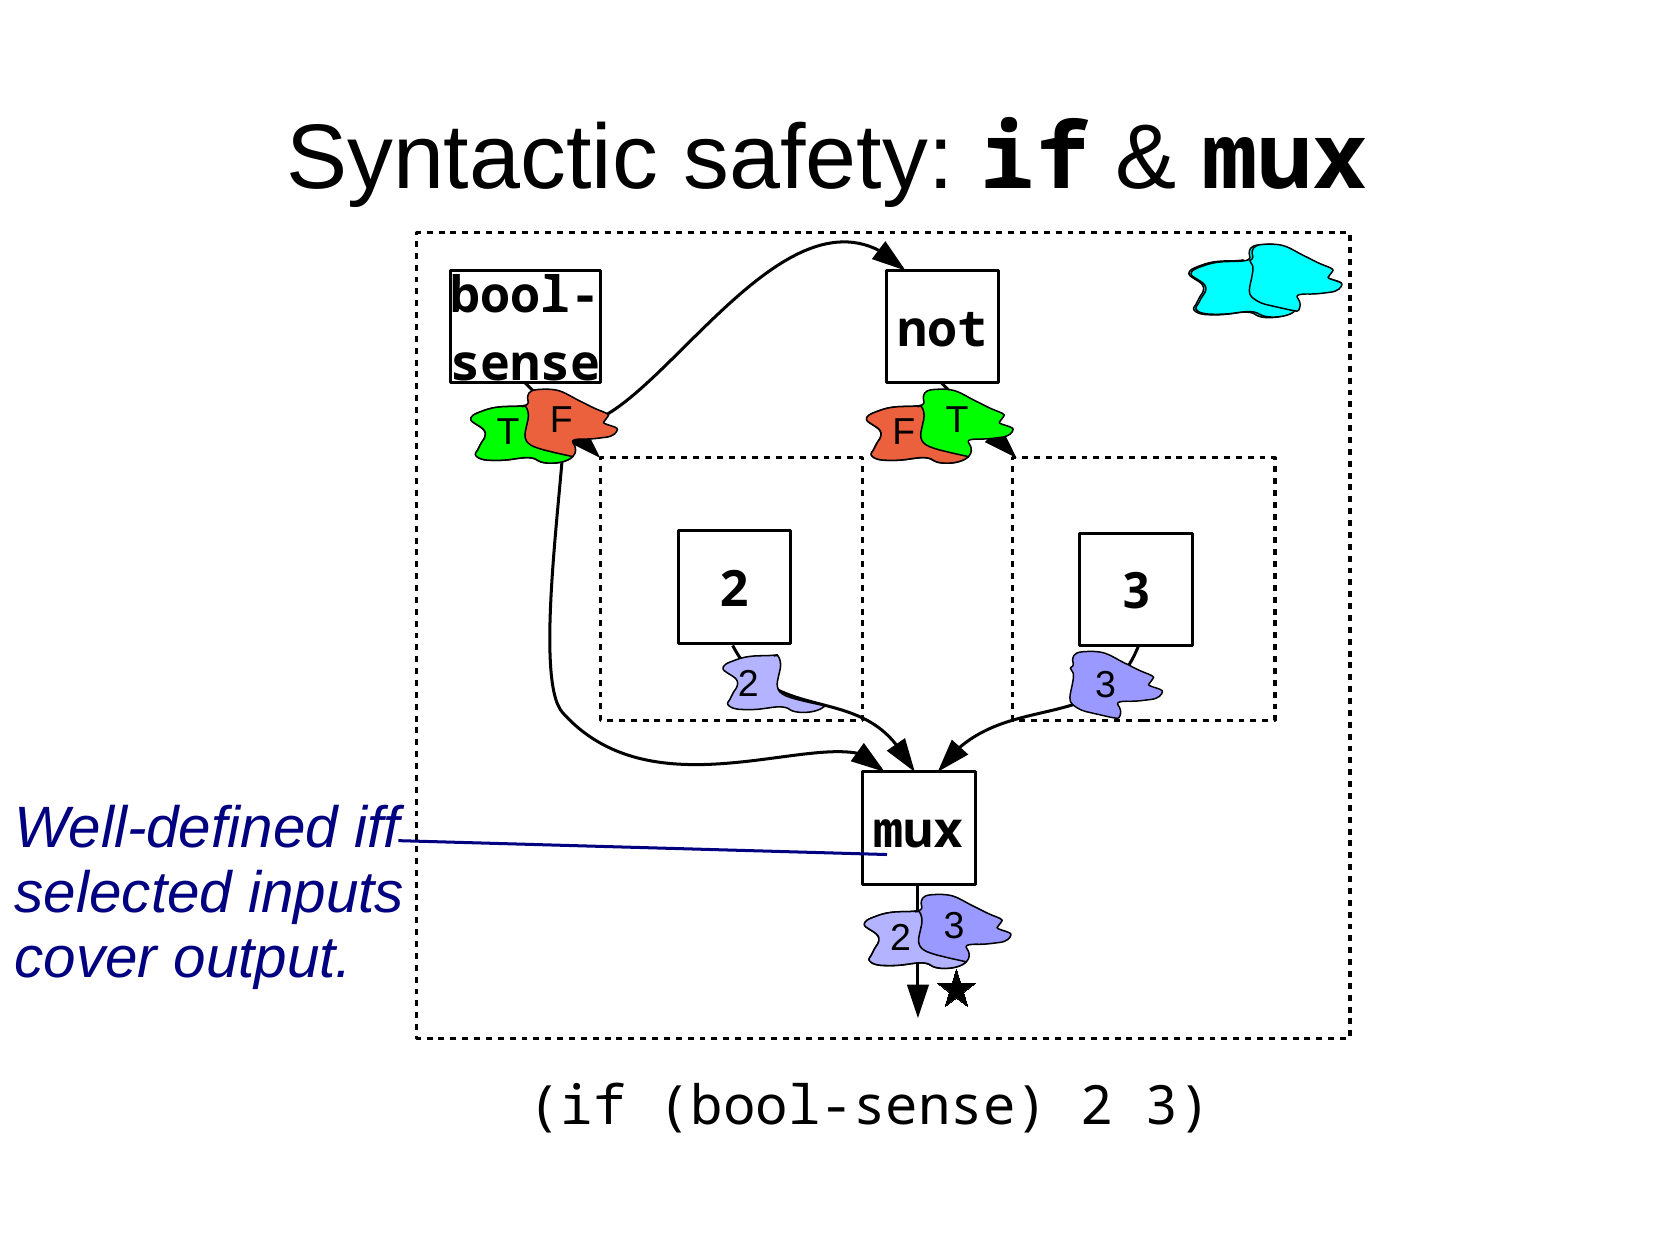

# Syntactic safety: if & mux
bool-
sense
not
2
3
F
T
T
F
3
2
mux
Well-defined iff
selected inputs
cover output.
3
2
(if (bool-sense) 2 3)